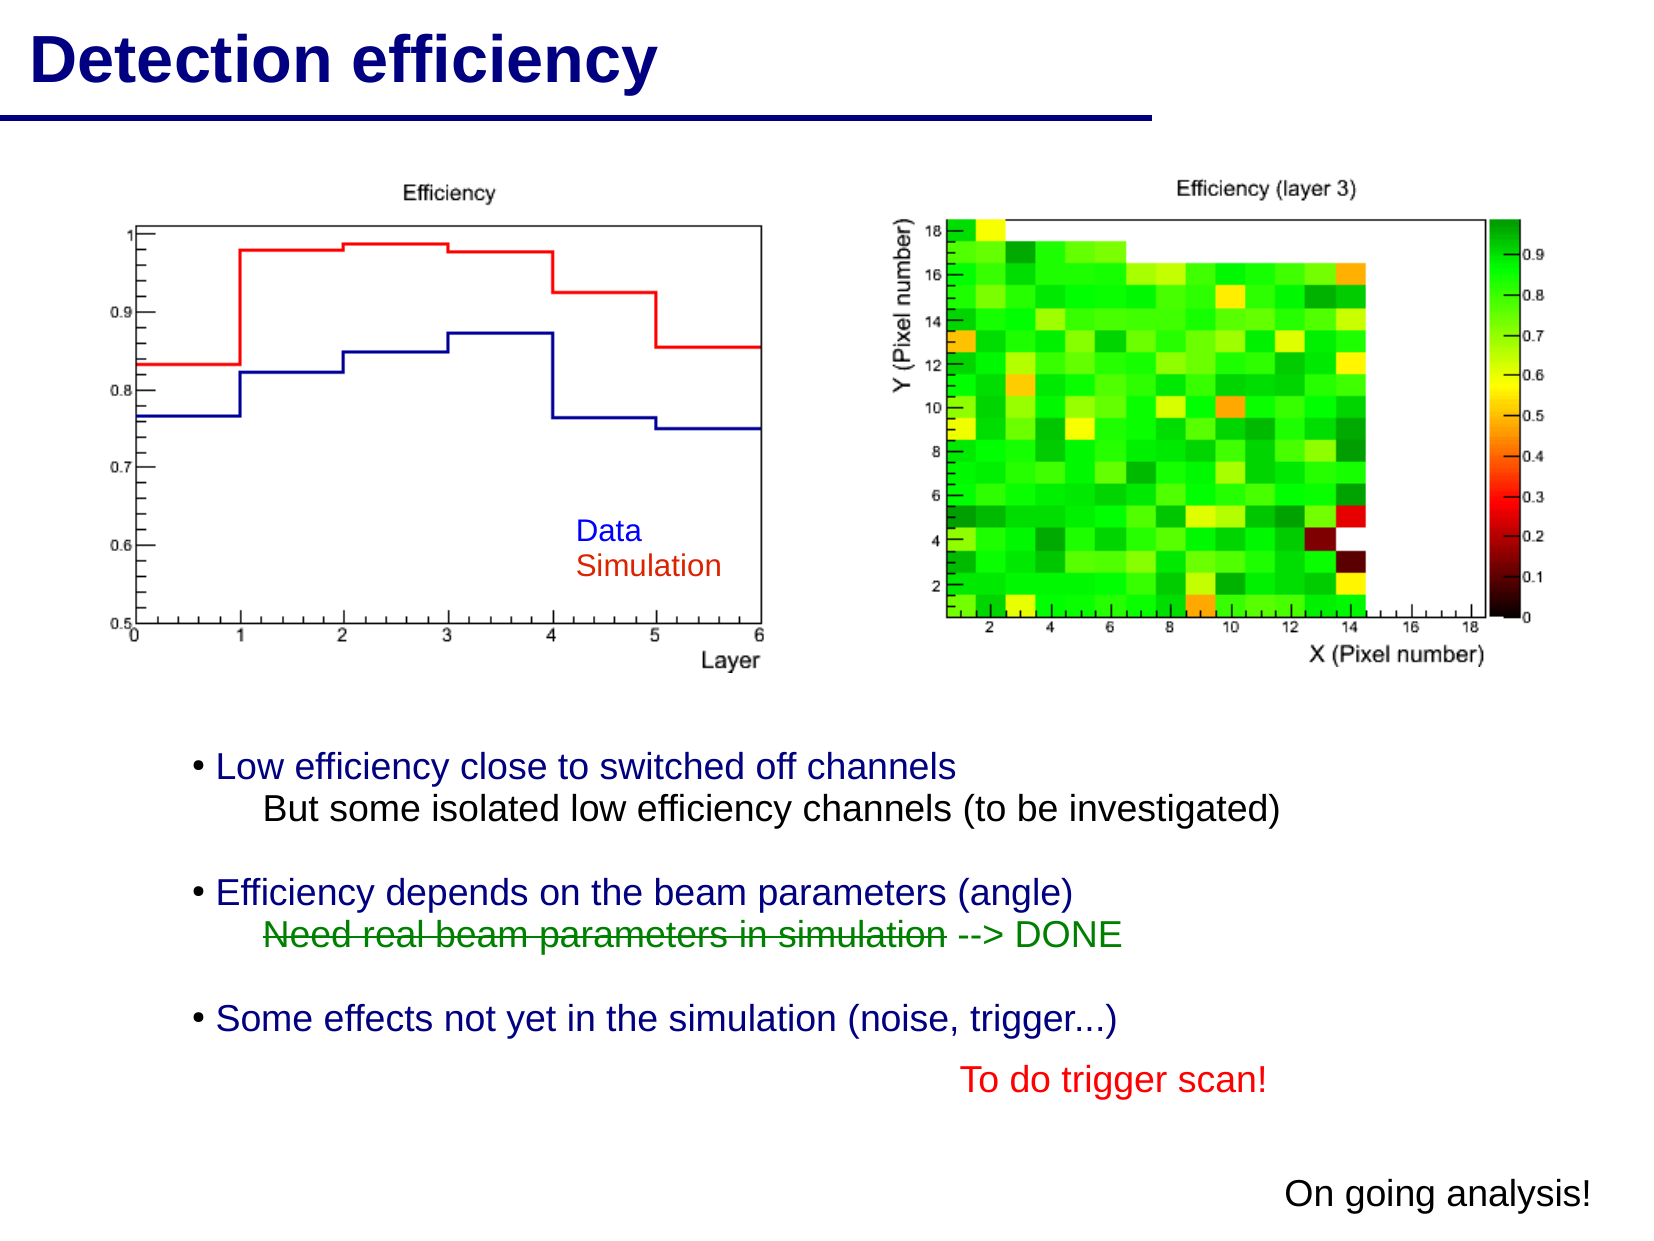

# Detection efficiency
Data
Simulation
 Low efficiency close to switched off channels
But some isolated low efficiency channels (to be investigated)
 Efficiency depends on the beam parameters (angle)
Need real beam parameters in simulation --> DONE
 Some effects not yet in the simulation (noise, trigger...)
To do trigger scan!
On going analysis!